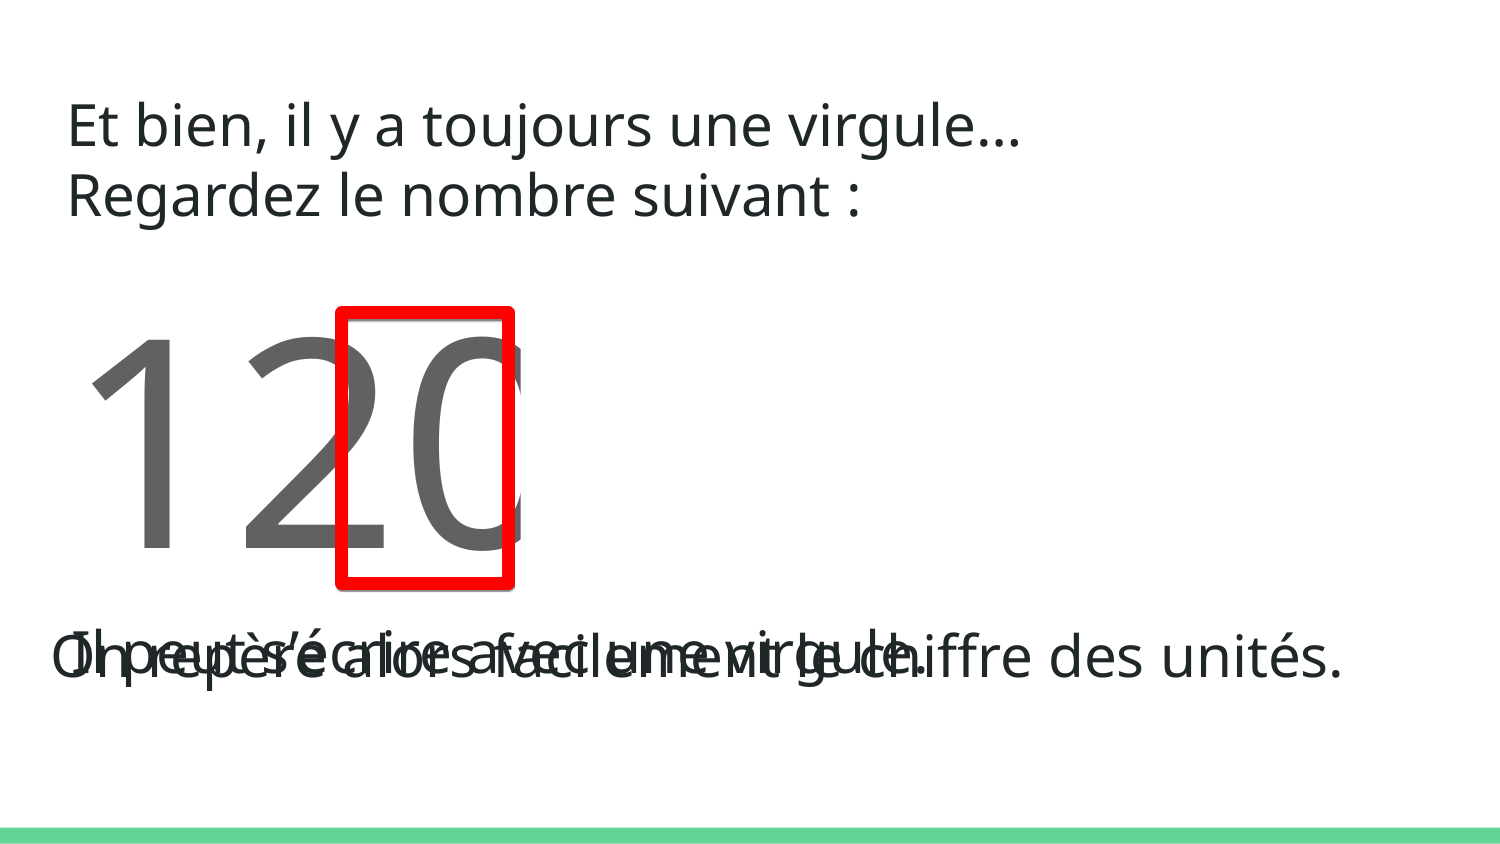

# Et bien, il y a toujours une virgule… Regardez le nombre suivant :
120,0000
Il peut s’écrire avec une virgule.
On repère alors facilement le chiffre des unités.